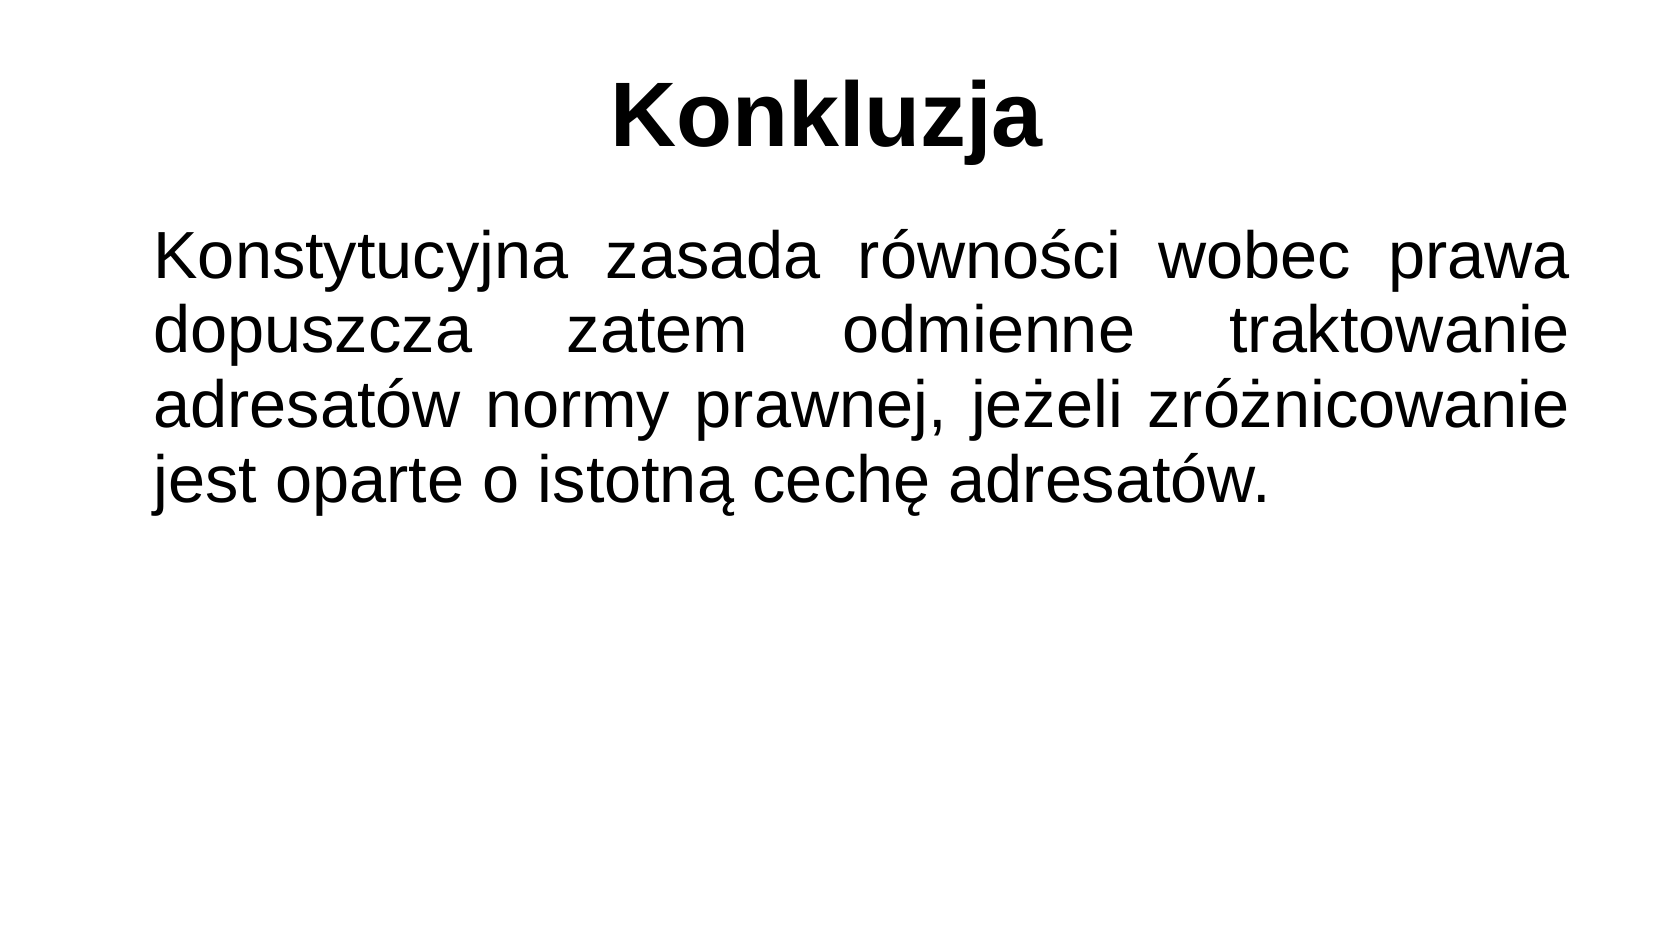

# Konkluzja
Konstytucyjna zasada równości wobec prawa dopuszcza zatem odmienne traktowanie adresatów normy prawnej, jeżeli zróżnicowanie jest oparte o istotną cechę adresatów.